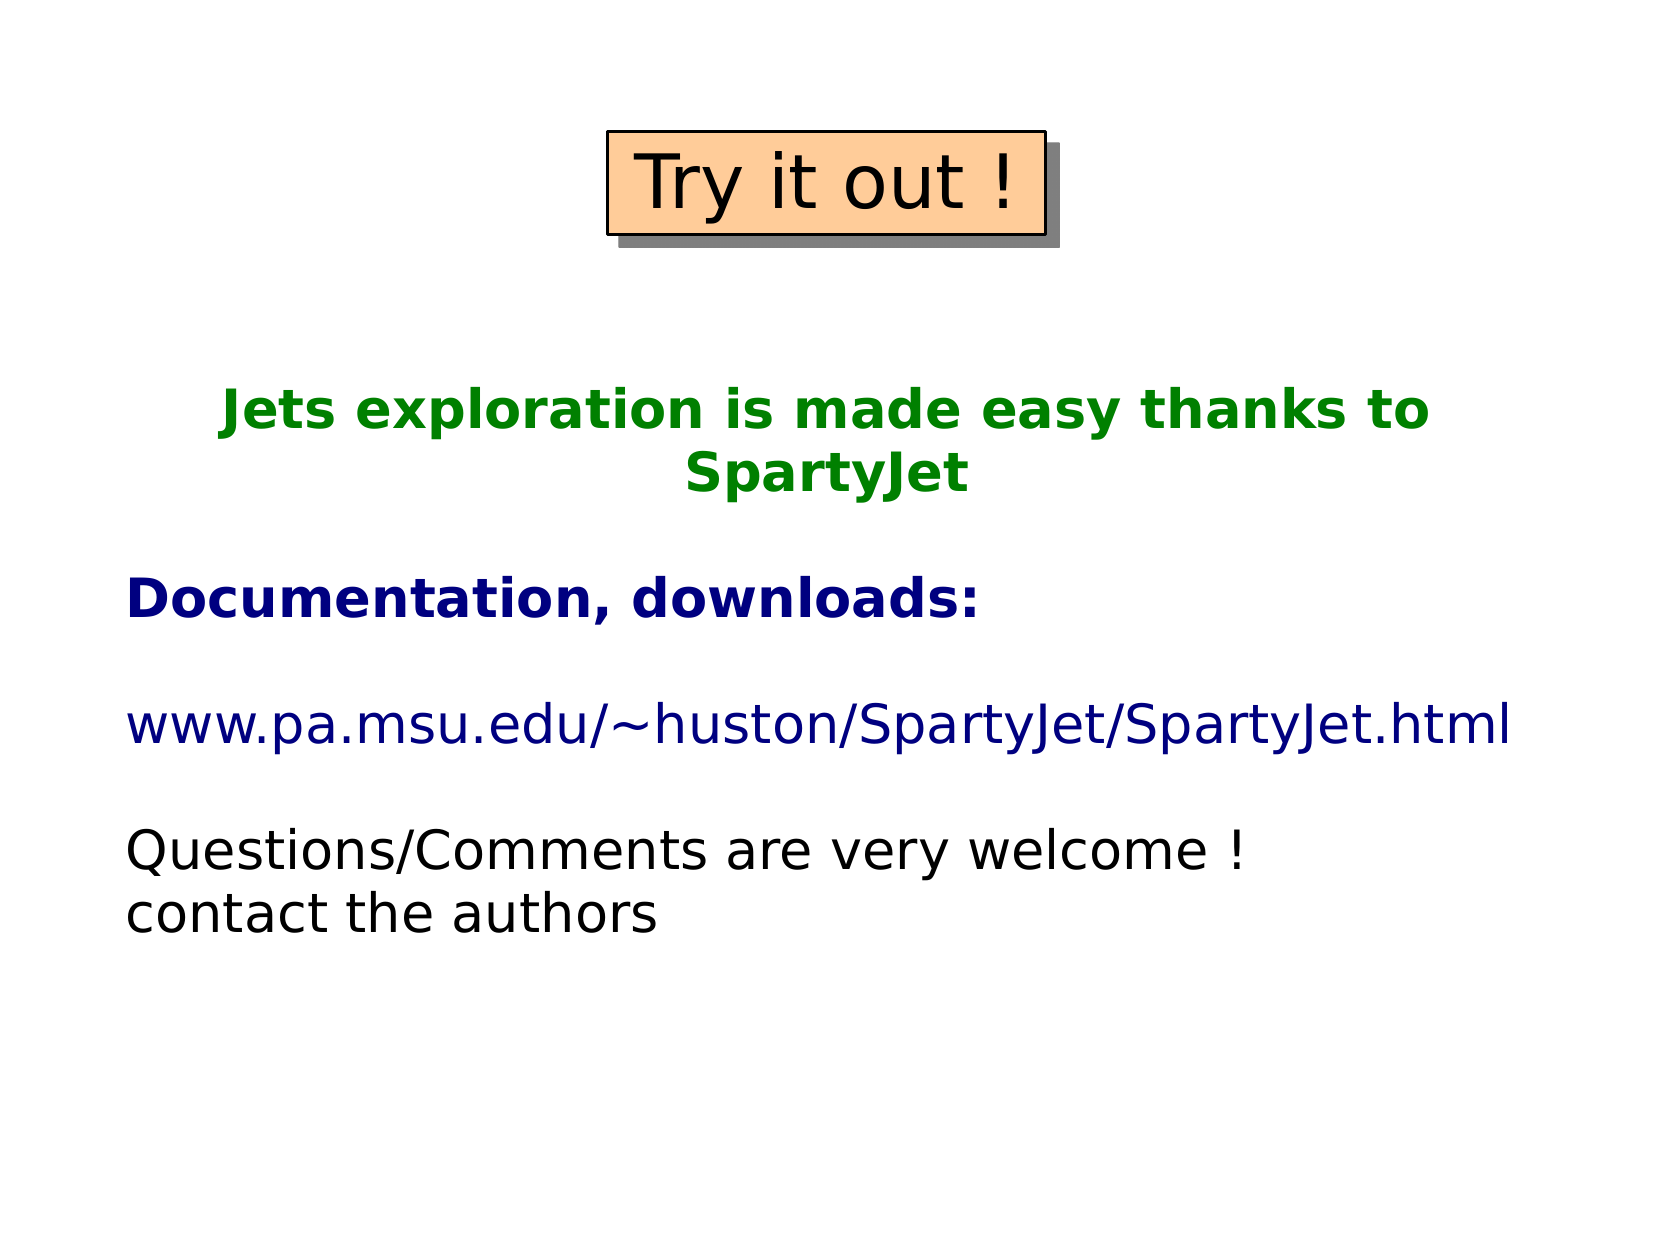

Try it out !
Jets exploration is made easy thanks to SpartyJet
Documentation, downloads:
www.pa.msu.edu/~huston/SpartyJet/SpartyJet.html
Questions/Comments are very welcome !
contact the authors